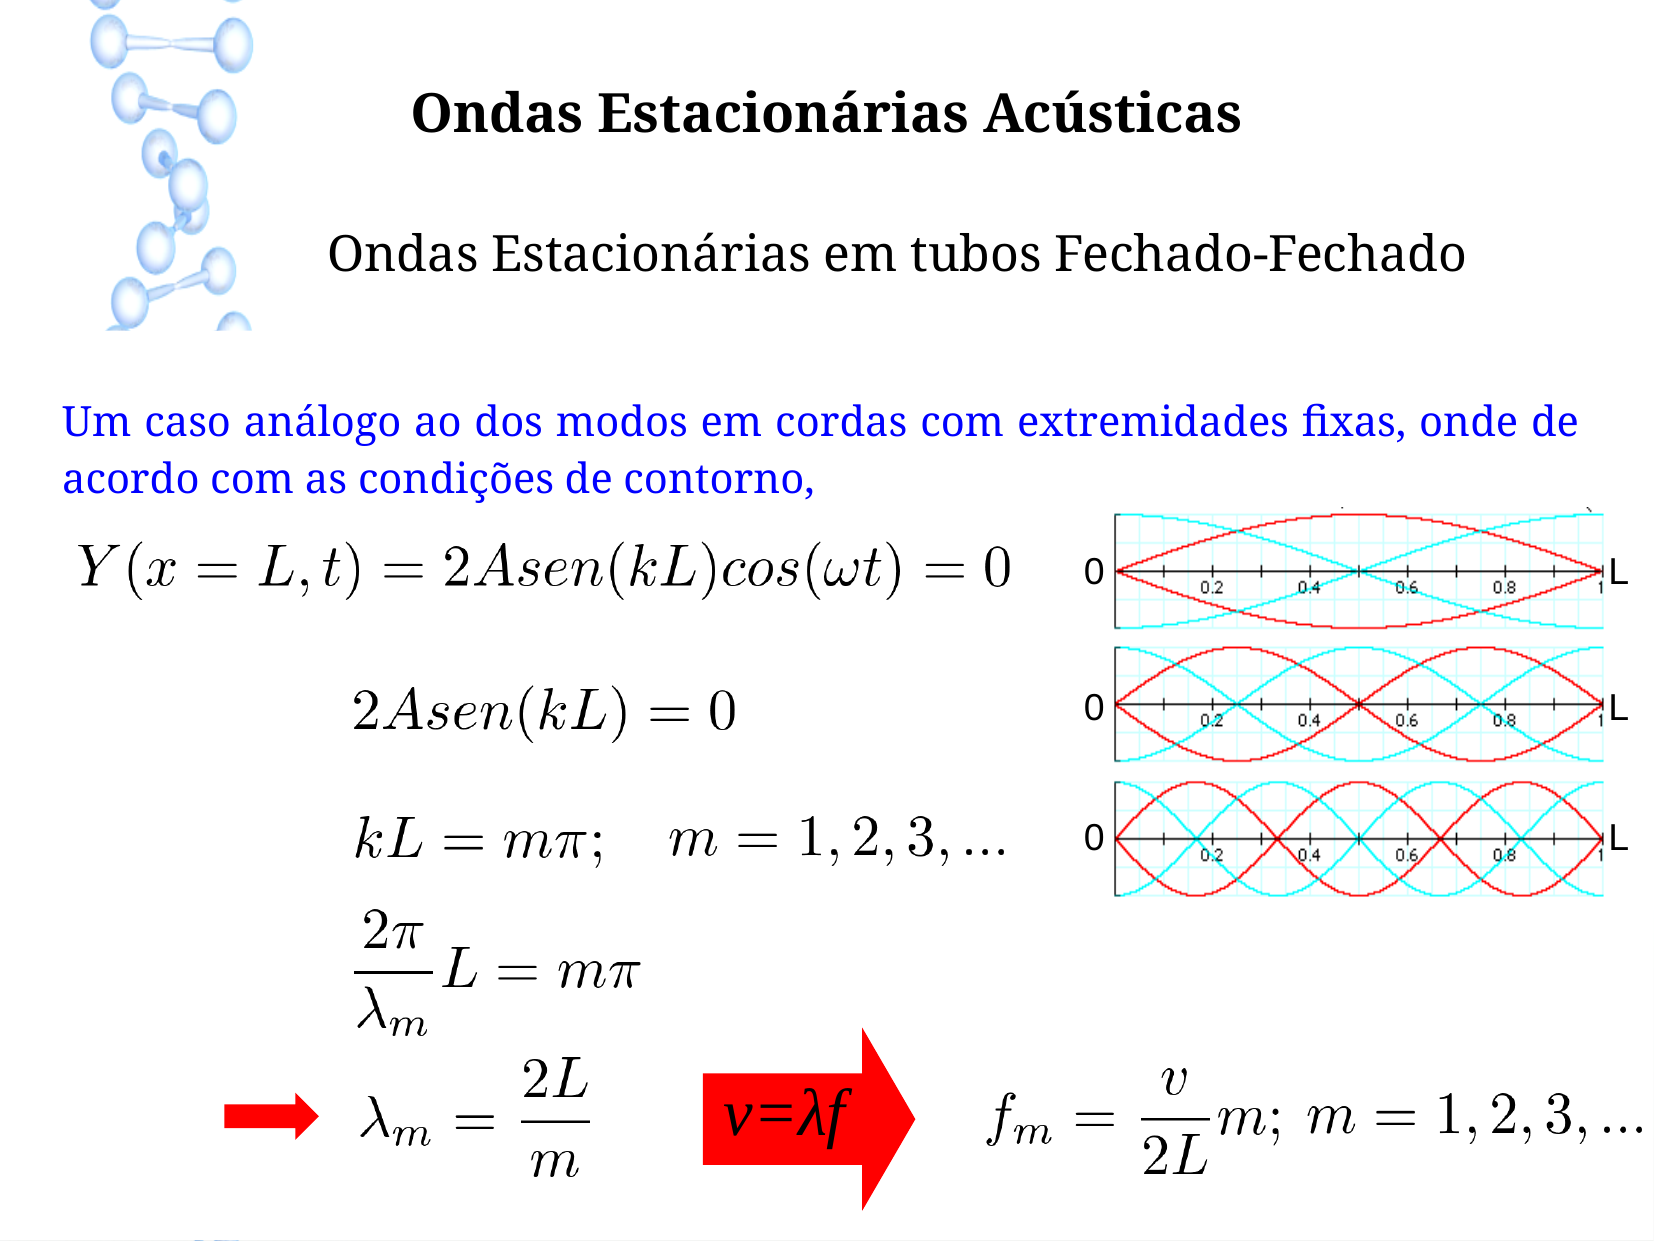

Ondas Estacionárias Acústicas
Ondas Estacionárias em tubos Fechado-Fechado
Um caso análogo ao dos modos em cordas com extremidades fixas, onde de acordo com as condições de contorno,
0 L
0 L
0 L
v=λf